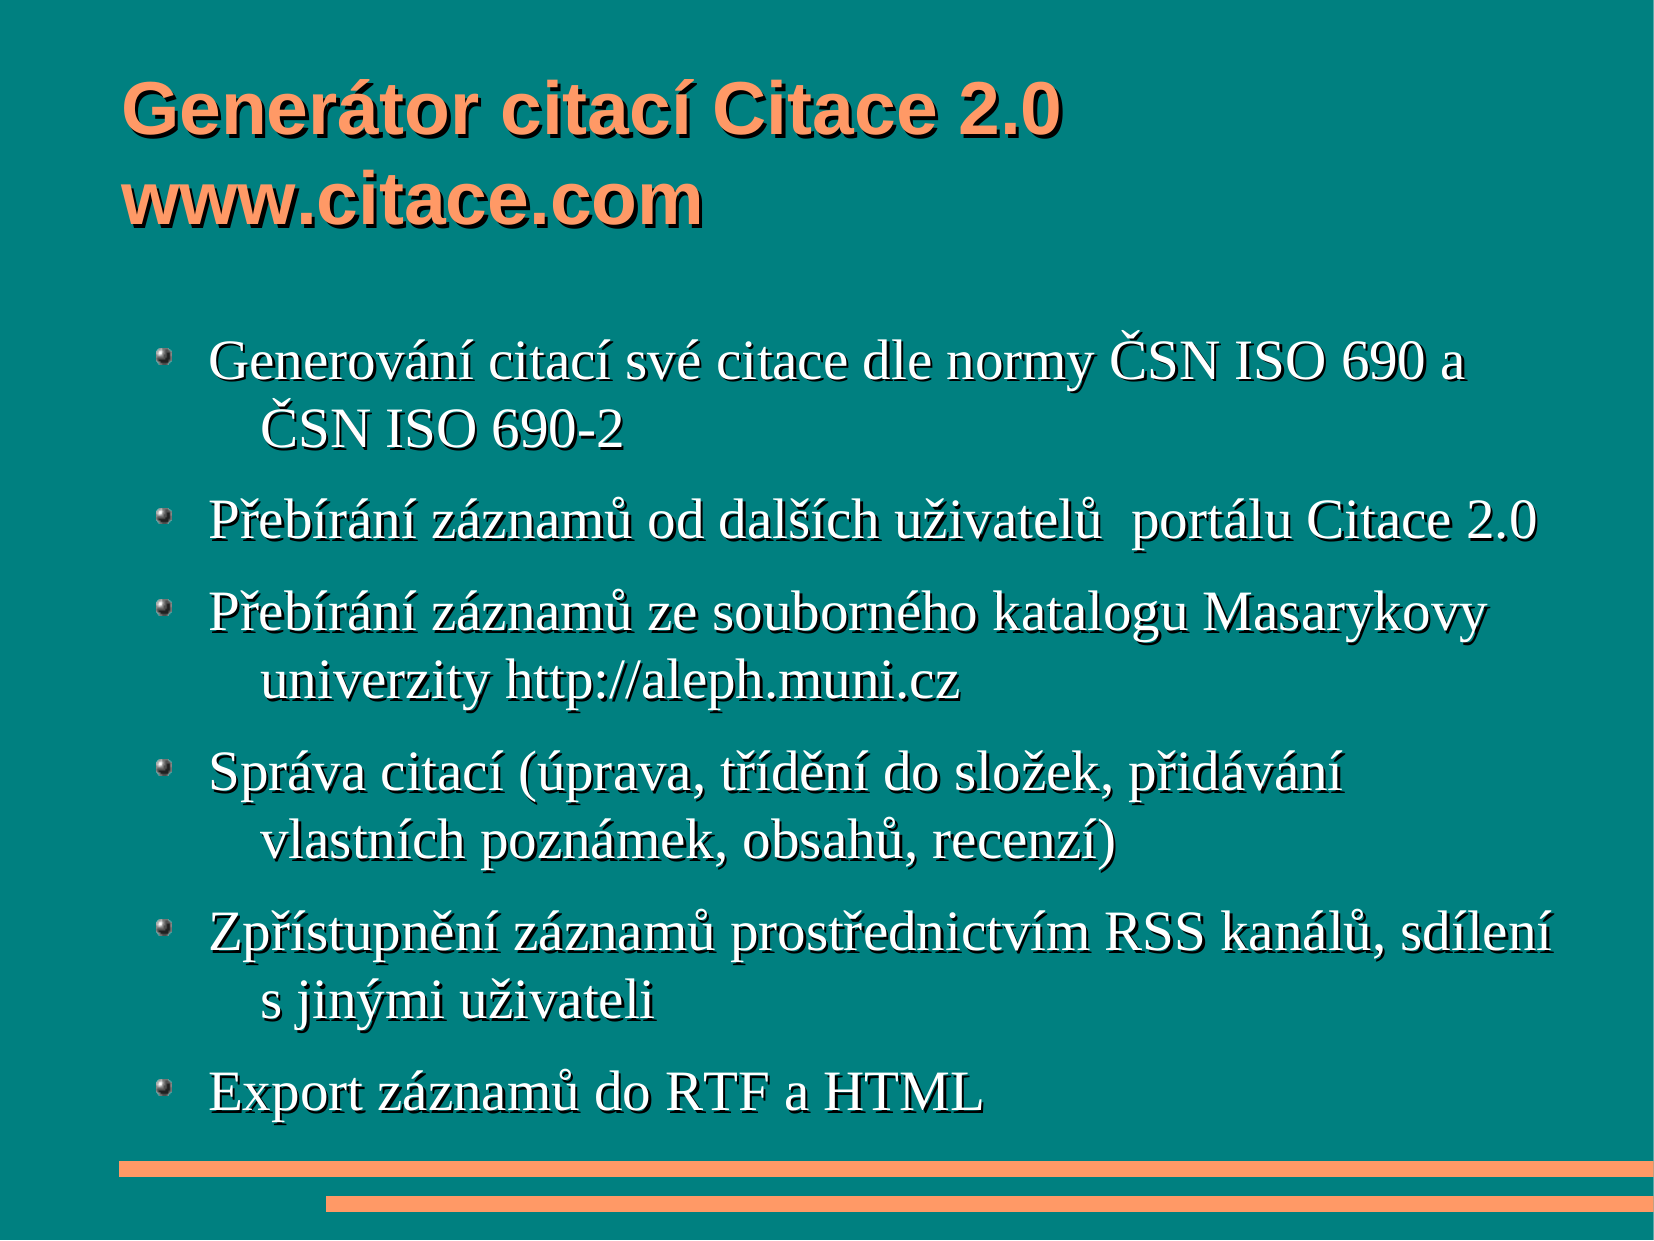

# Generátor citací Citace 2.0 				www.citace.com
Generování citací své citace dle normy ČSN ISO 690 a ČSN ISO 690-2
Přebírání záznamů od dalších uživatelů portálu Citace 2.0
Přebírání záznamů ze souborného katalogu Masarykovy univerzity http://aleph.muni.cz
Správa citací (úprava, třídění do složek, přidávání vlastních poznámek, obsahů, recenzí)
Zpřístupnění záznamů prostřednictvím RSS kanálů, sdílení s jinými uživateli
Export záznamů do RTF a HTML